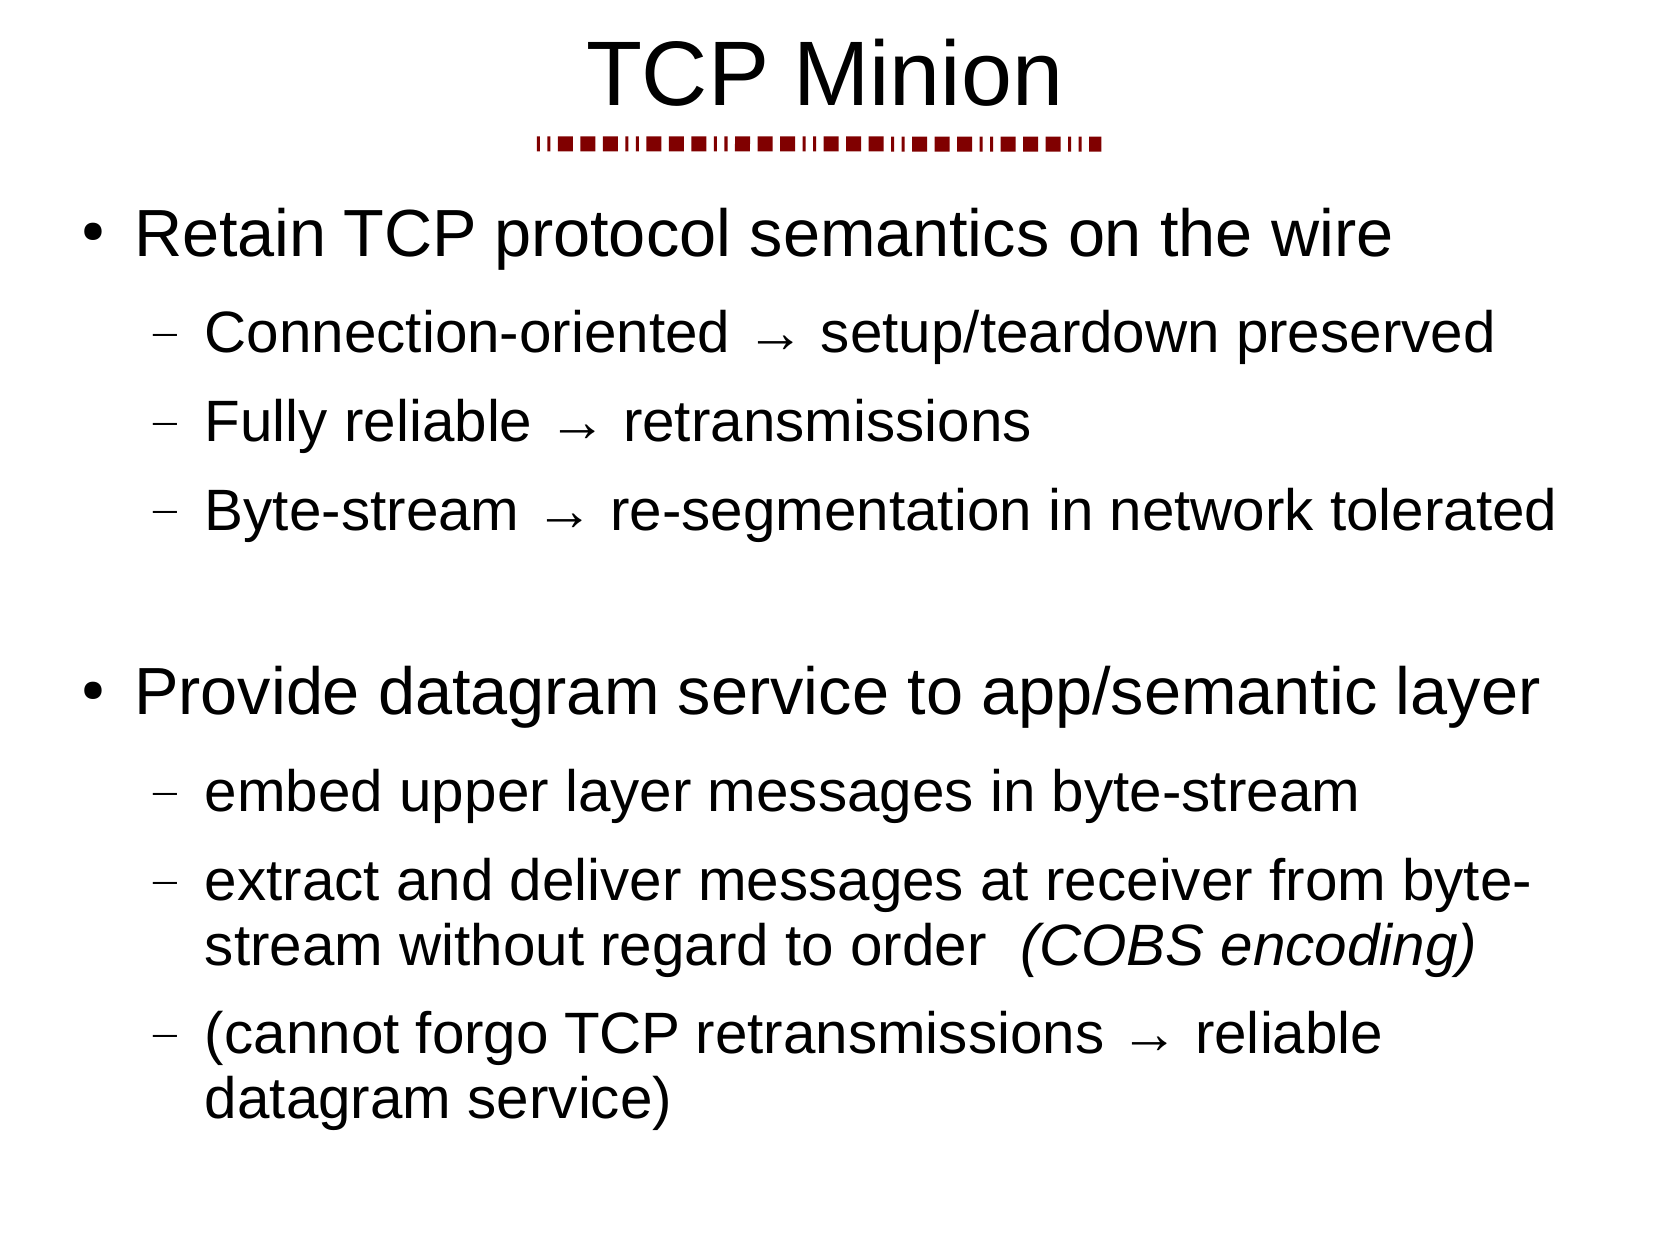

# TCP Minion
Retain TCP protocol semantics on the wire
Connection-oriented → setup/teardown preserved
Fully reliable → retransmissions
Byte-stream → re-segmentation in network tolerated
Provide datagram service to app/semantic layer
embed upper layer messages in byte-stream
extract and deliver messages at receiver from byte-stream without regard to order (COBS encoding)
(cannot forgo TCP retransmissions → reliable datagram service)